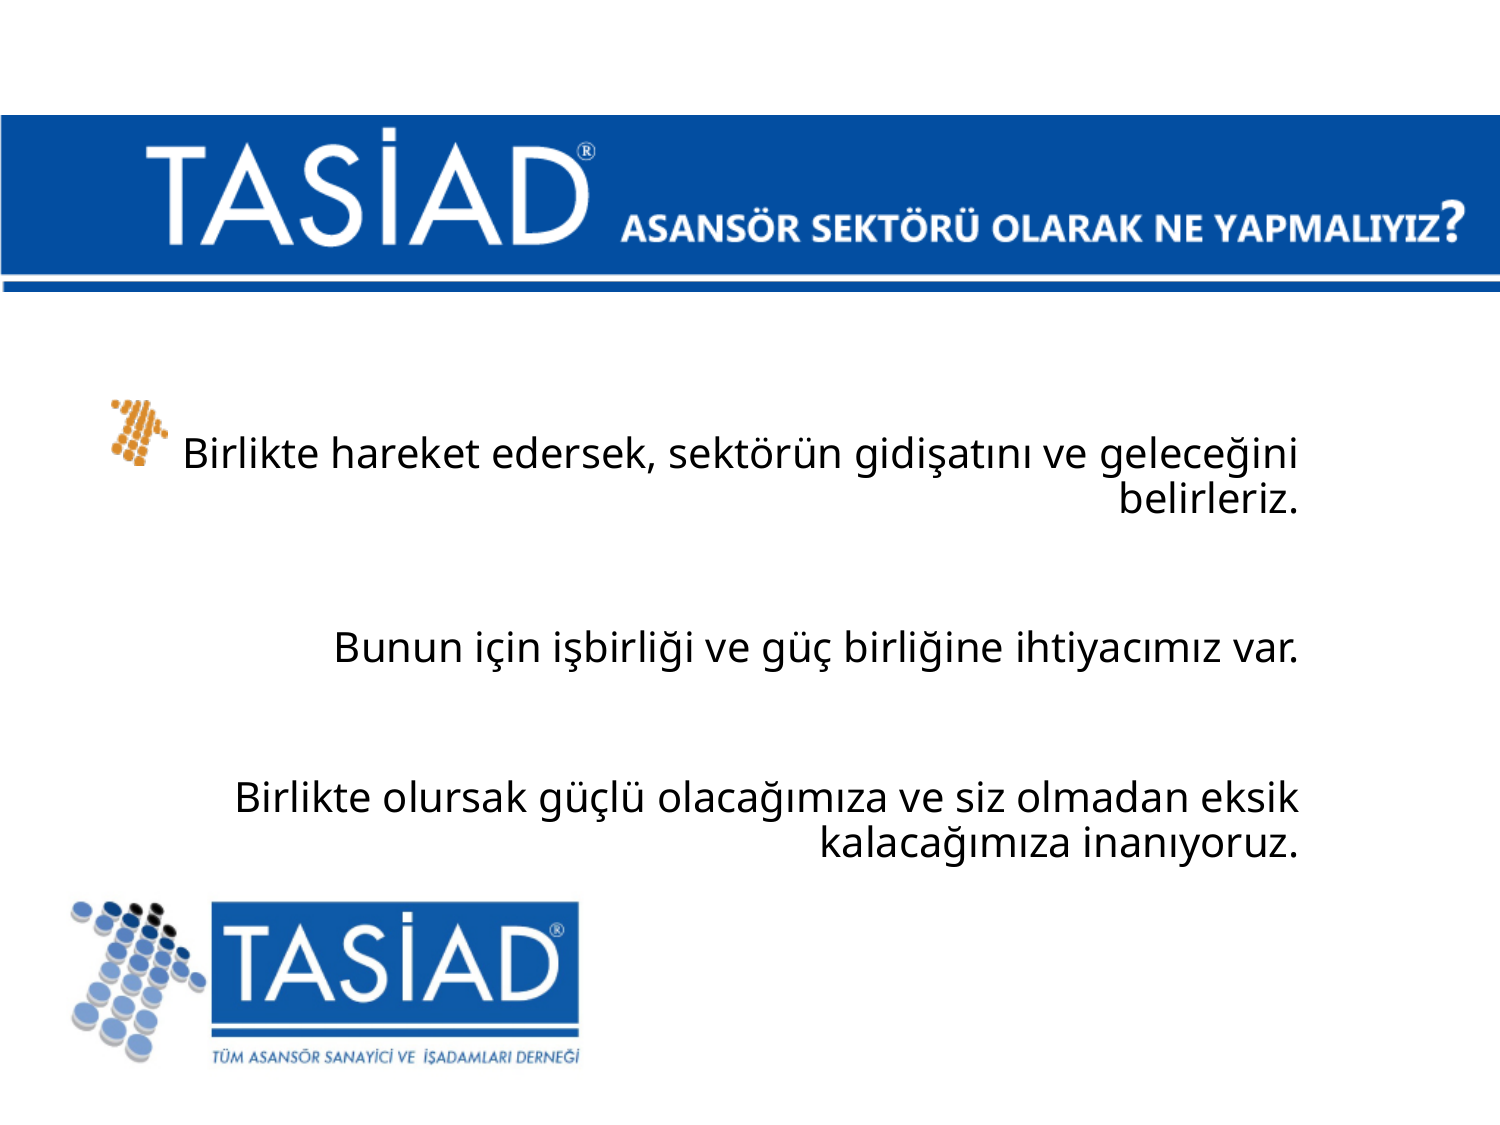

Birlikte hareket edersek, sektörün gidişatını ve geleceğini belirleriz.
Bunun için işbirliği ve güç birliğine ihtiyacımız var.
Birlikte olursak güçlü olacağımıza ve siz olmadan eksik kalacağımıza inanıyoruz.